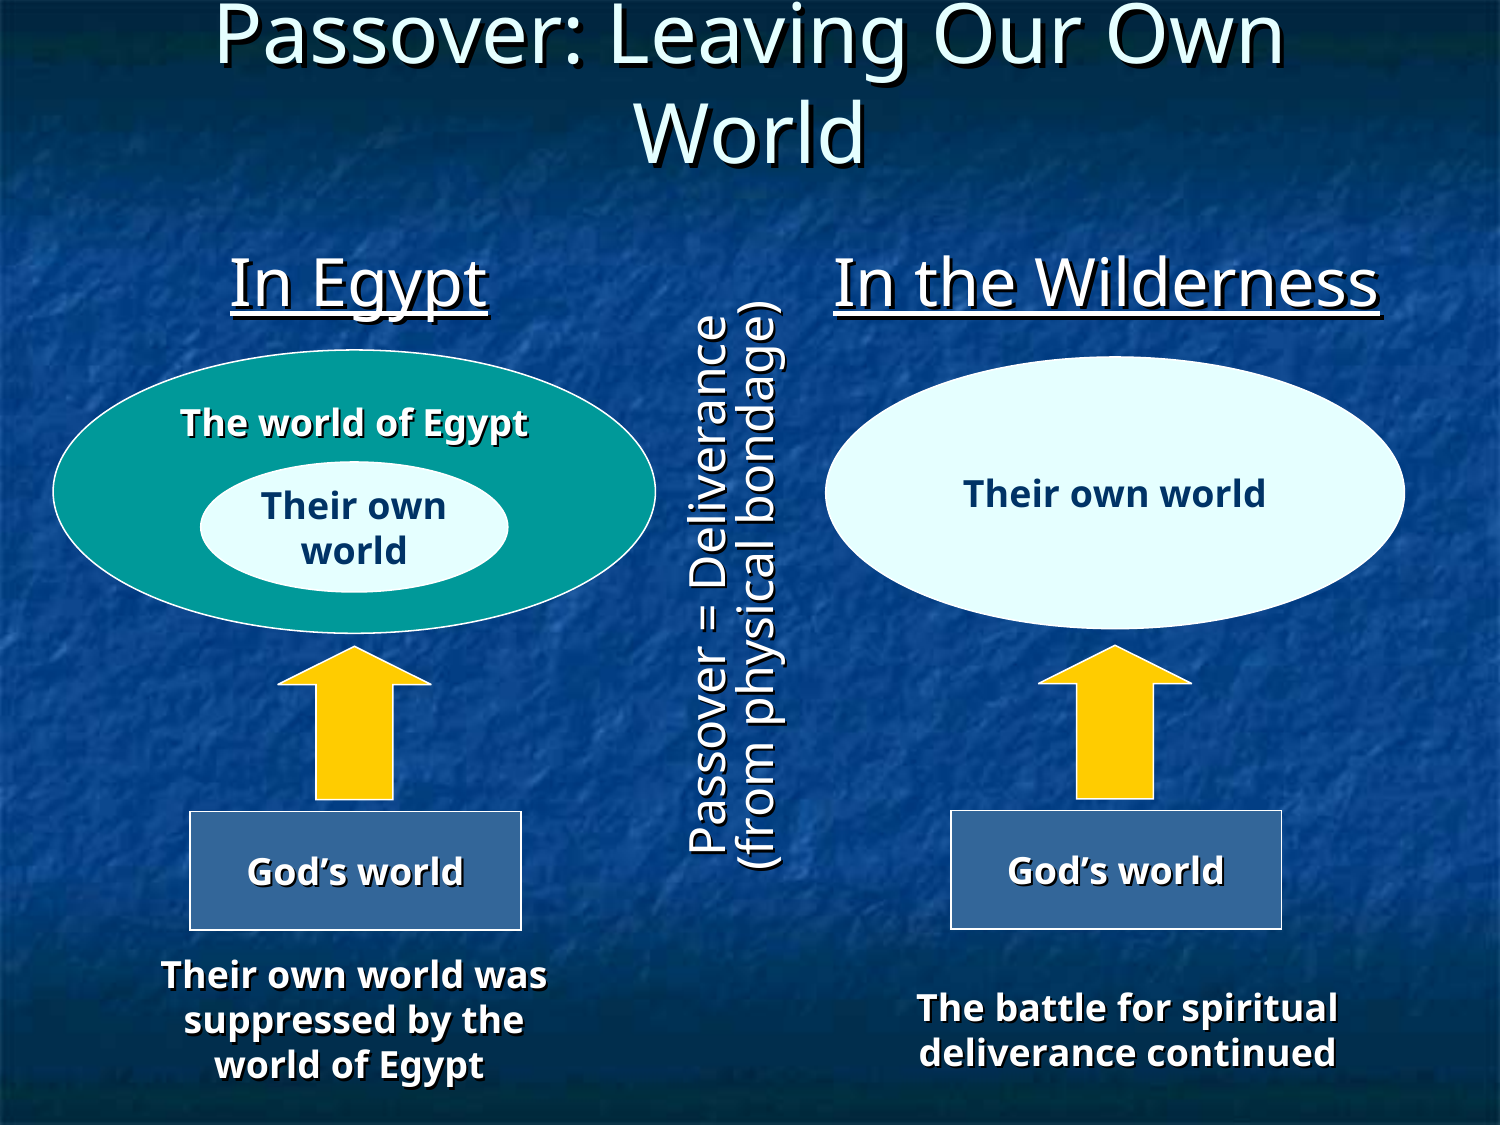

# Passover: Leaving Our Own World
In Egypt
In the Wilderness
The world of Egypt
Their own world
Their own world
Passover = Deliverance
(from physical bondage)
God’s world
God’s world
Their own world was suppressed by the world of Egypt
The battle for spiritual deliverance continued